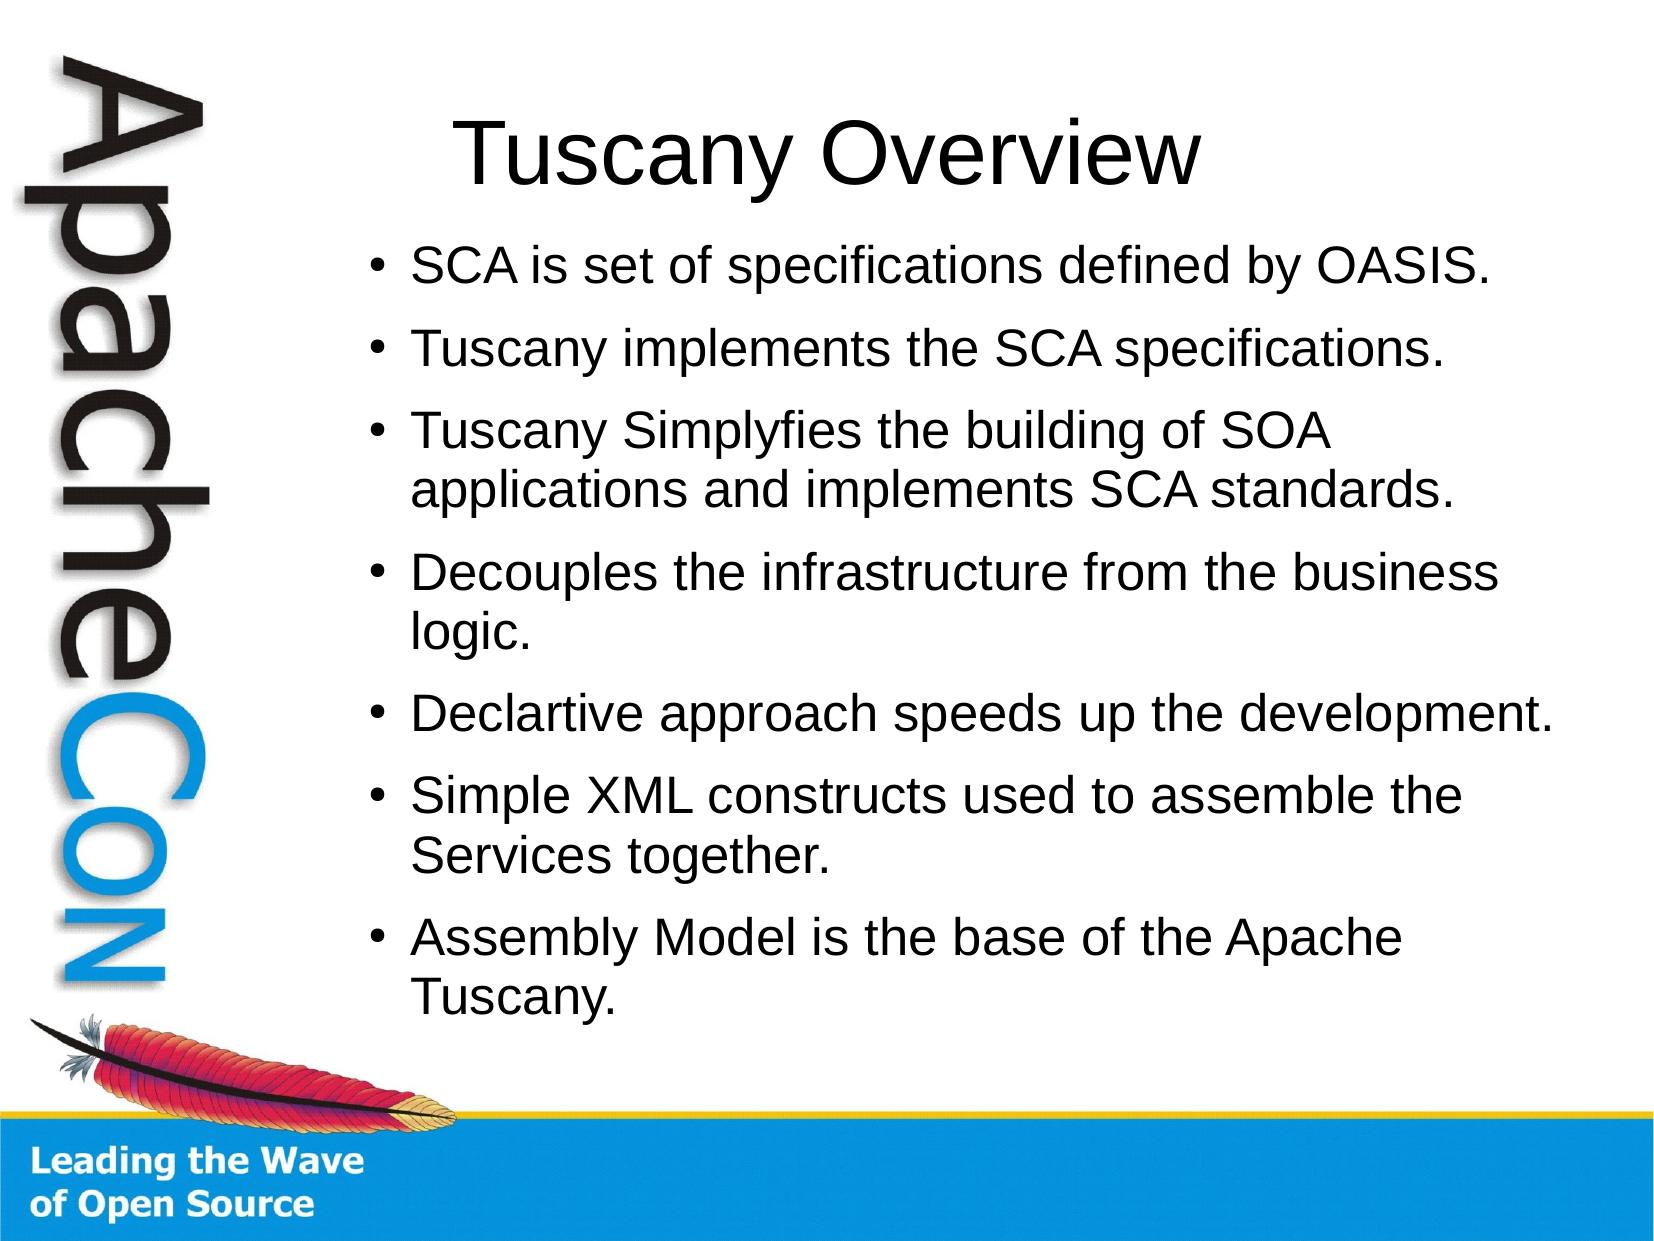

# Tuscany Overview
SCA is set of specifications defined by OASIS.
Tuscany implements the SCA specifications.
Tuscany Simplyfies the building of SOA applications and implements SCA standards.
Decouples the infrastructure from the business logic.
Declartive approach speeds up the development.
Simple XML constructs used to assemble the Services together.
Assembly Model is the base of the Apache Tuscany.